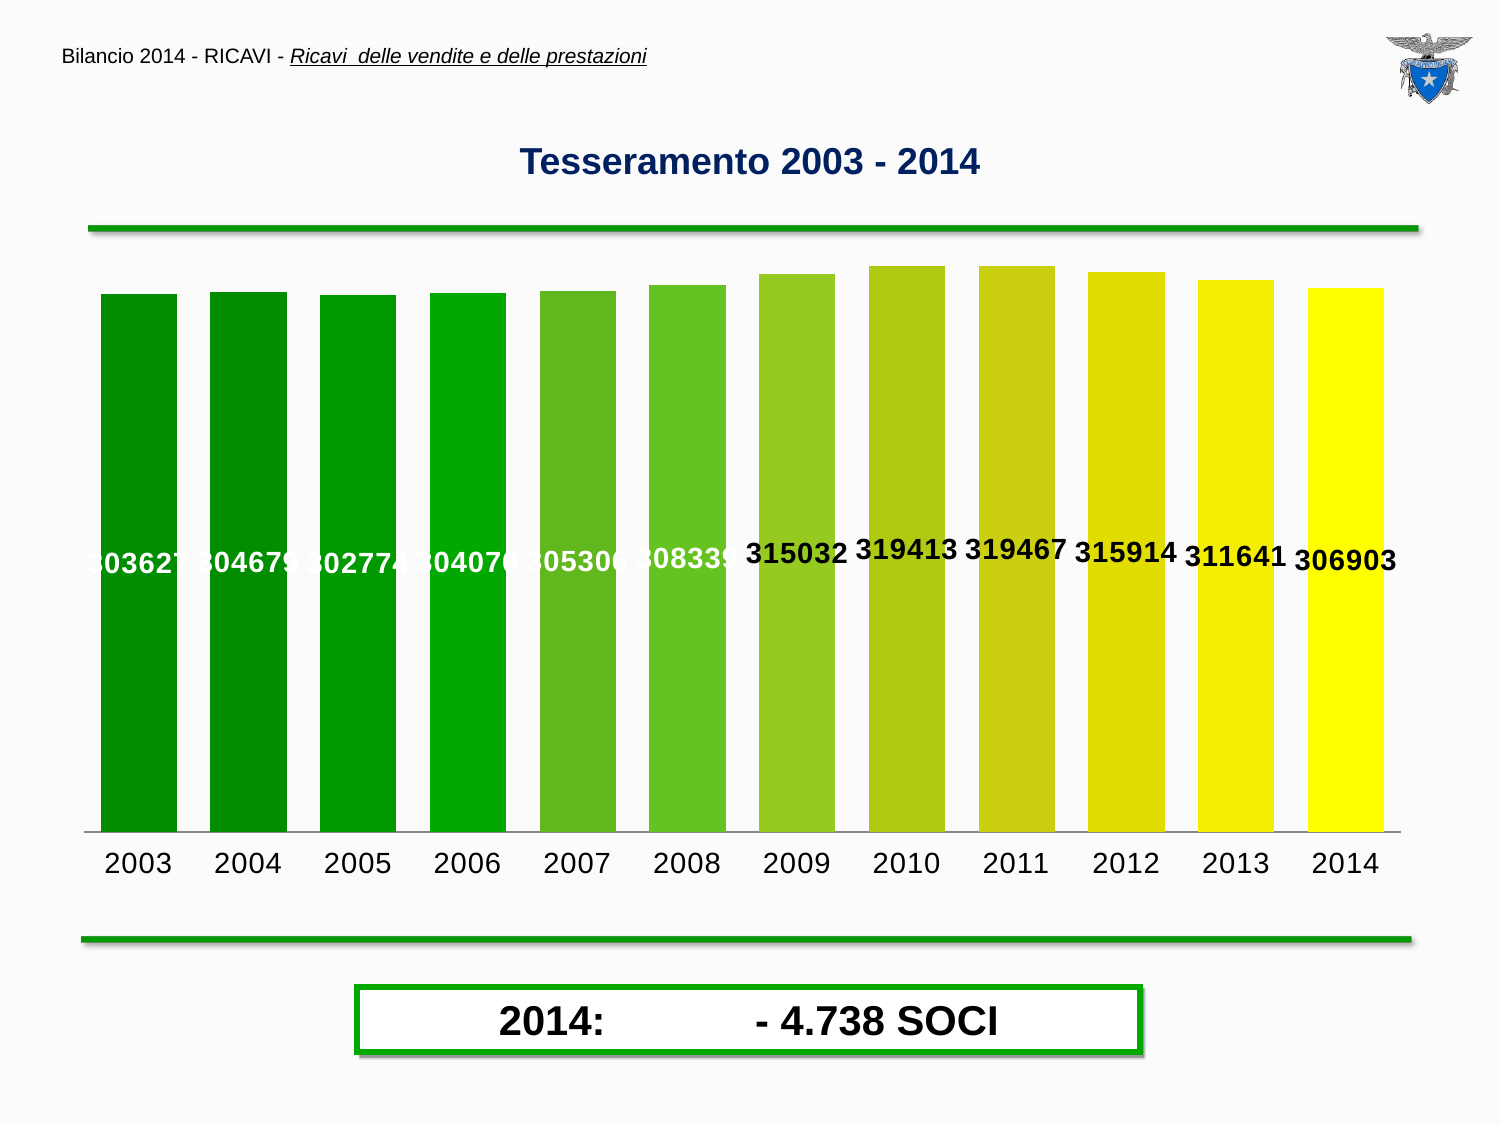

Bilancio 2014 - RICAVI - Ricavi delle vendite e delle prestazioni
Tesseramento 2003 - 2014
### Chart
| Category | Serie1 |
|---|---|
| 2003 | 303627.0 |
| 2004 | 304679.0 |
| 2005 | 302774.0 |
| 2006 | 304070.0 |
| 2007 | 305306.0 |
| 2008 | 308339.0 |
| 2009 | 315032.0 |
| 2010 | 319413.0 |
| 2011 | 319467.0 |
| 2012 | 315914.0 |
| 2013 | 311641.0 |
| 2014 | 306903.0 |
2014: - 4.738 SOCI